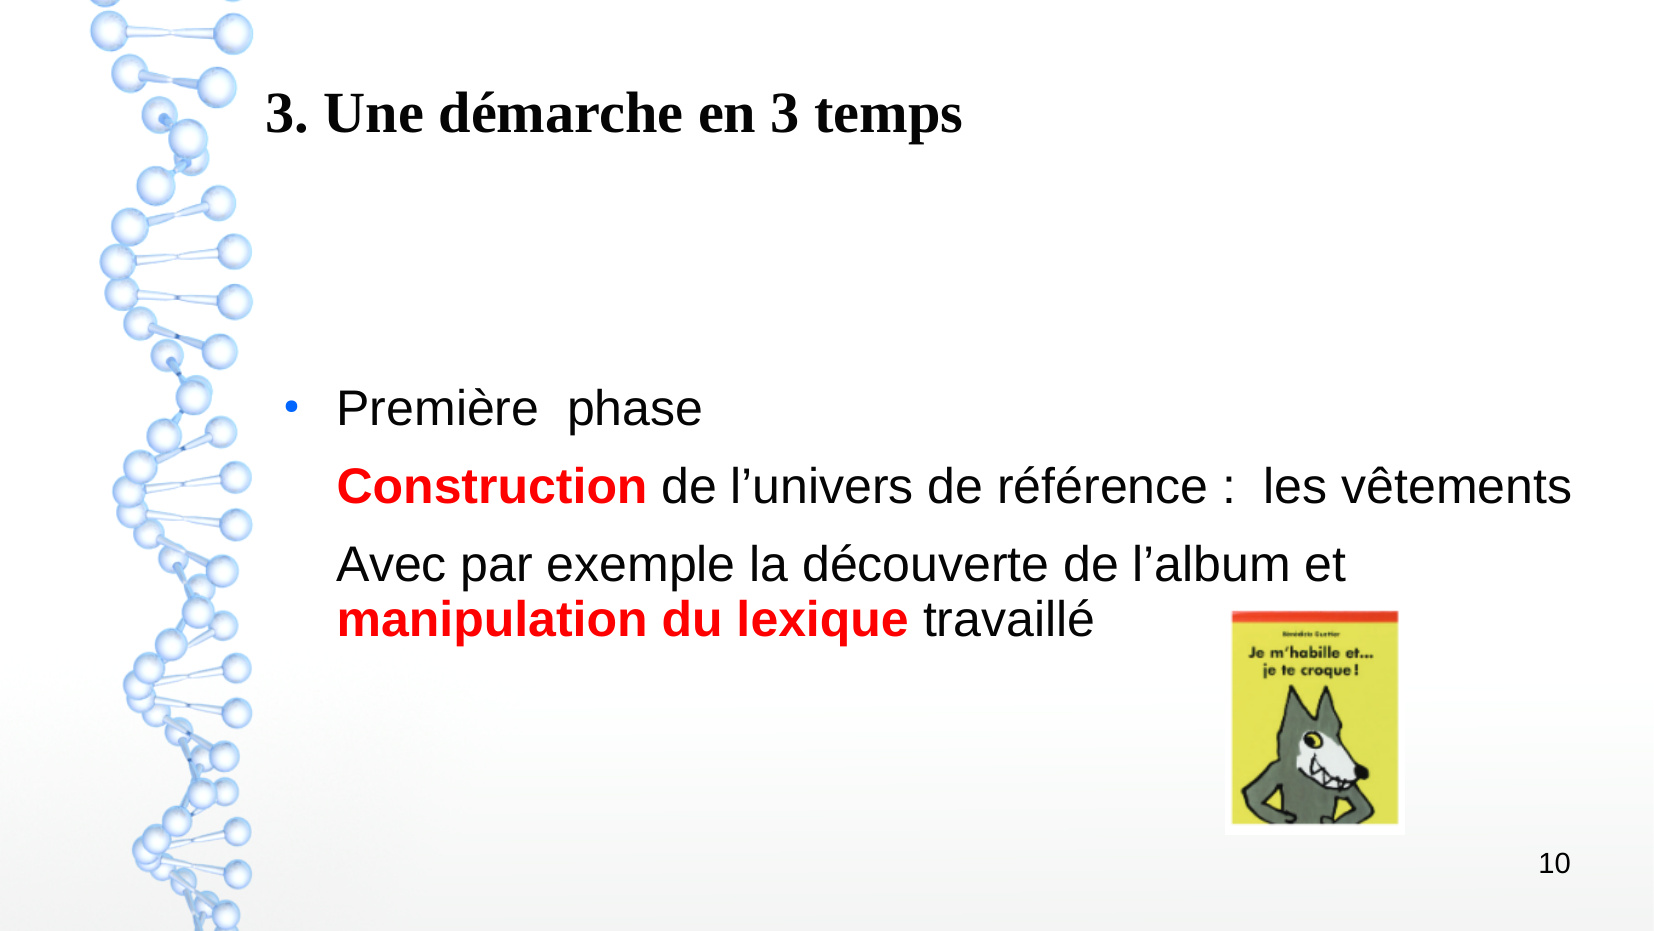

# 3. Une démarche en 3 temps
Première phase
Construction de l’univers de référence : les vêtements
Avec par exemple la découverte de l’album et manipulation du lexique travaillé
10